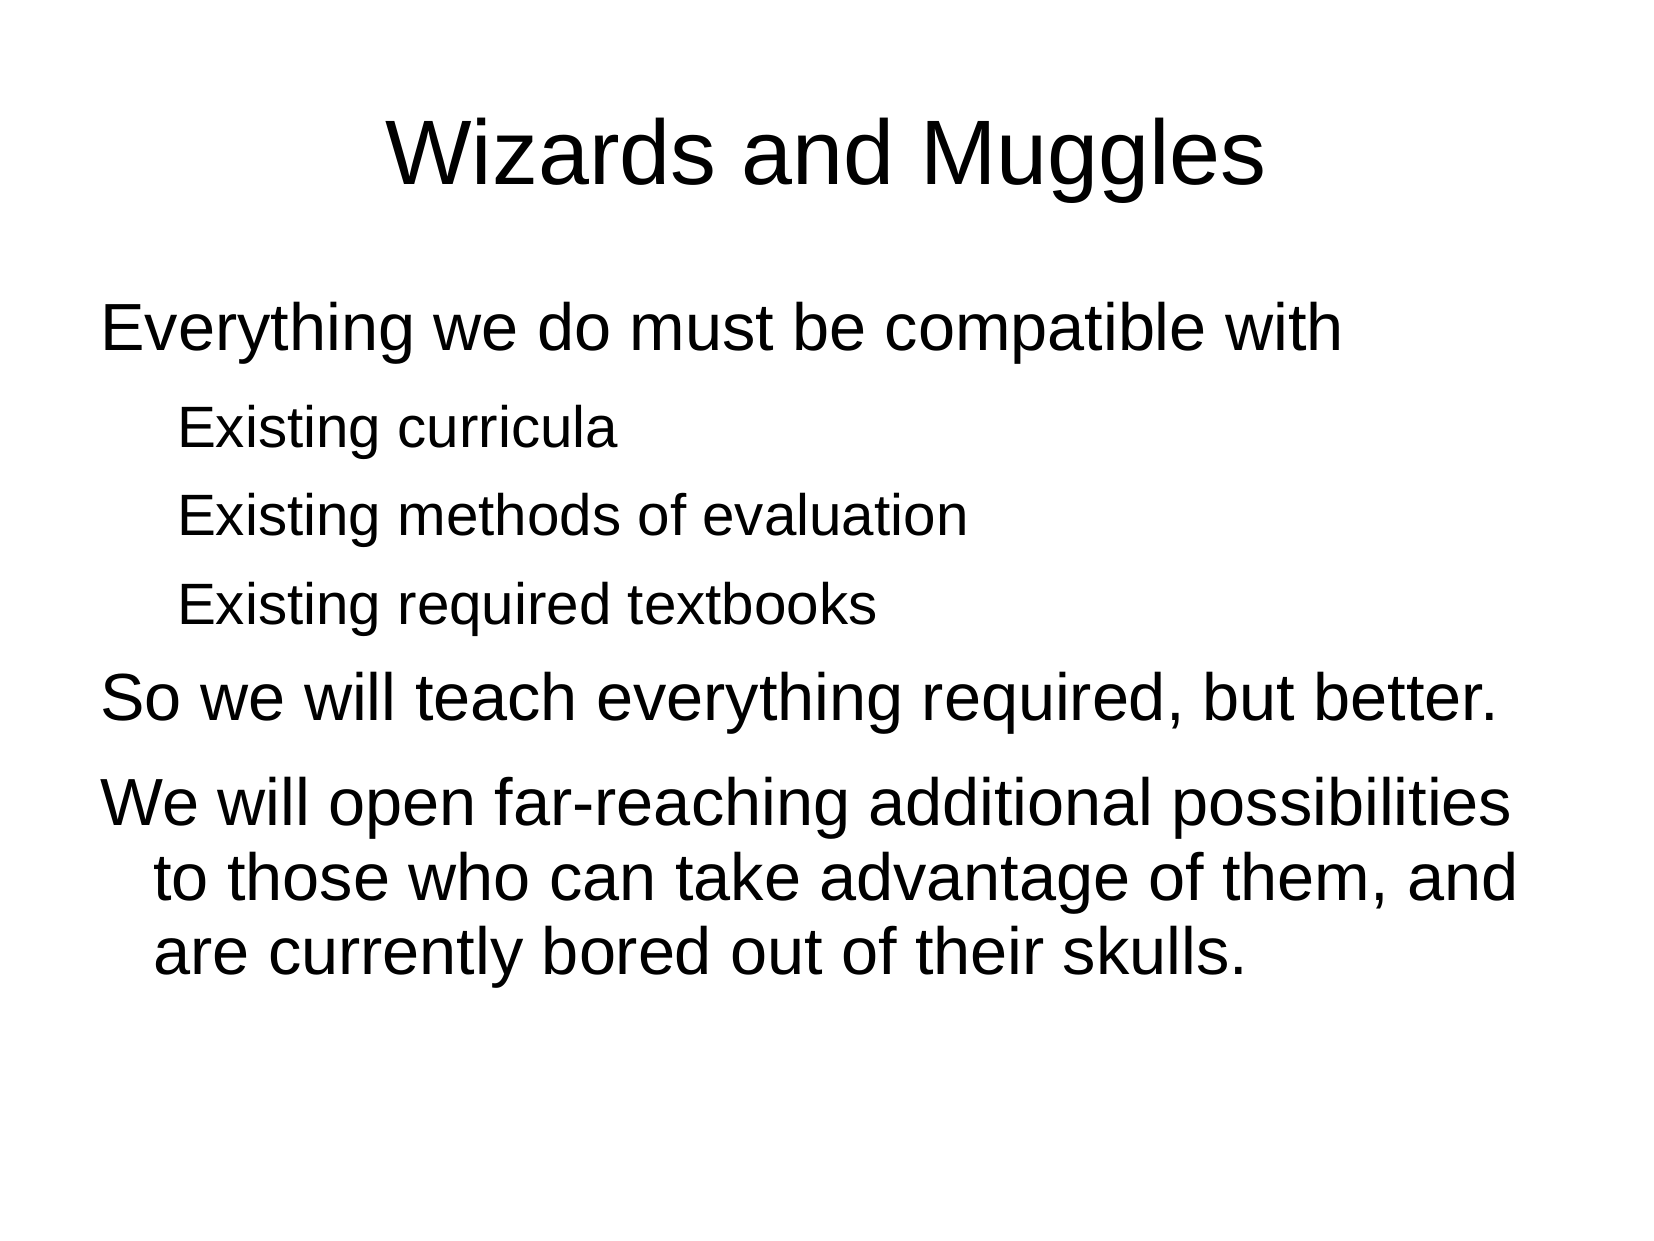

# Wizards and Muggles
Everything we do must be compatible with
Existing curricula
Existing methods of evaluation
Existing required textbooks
So we will teach everything required, but better.
We will open far-reaching additional possibilities to those who can take advantage of them, and are currently bored out of their skulls.